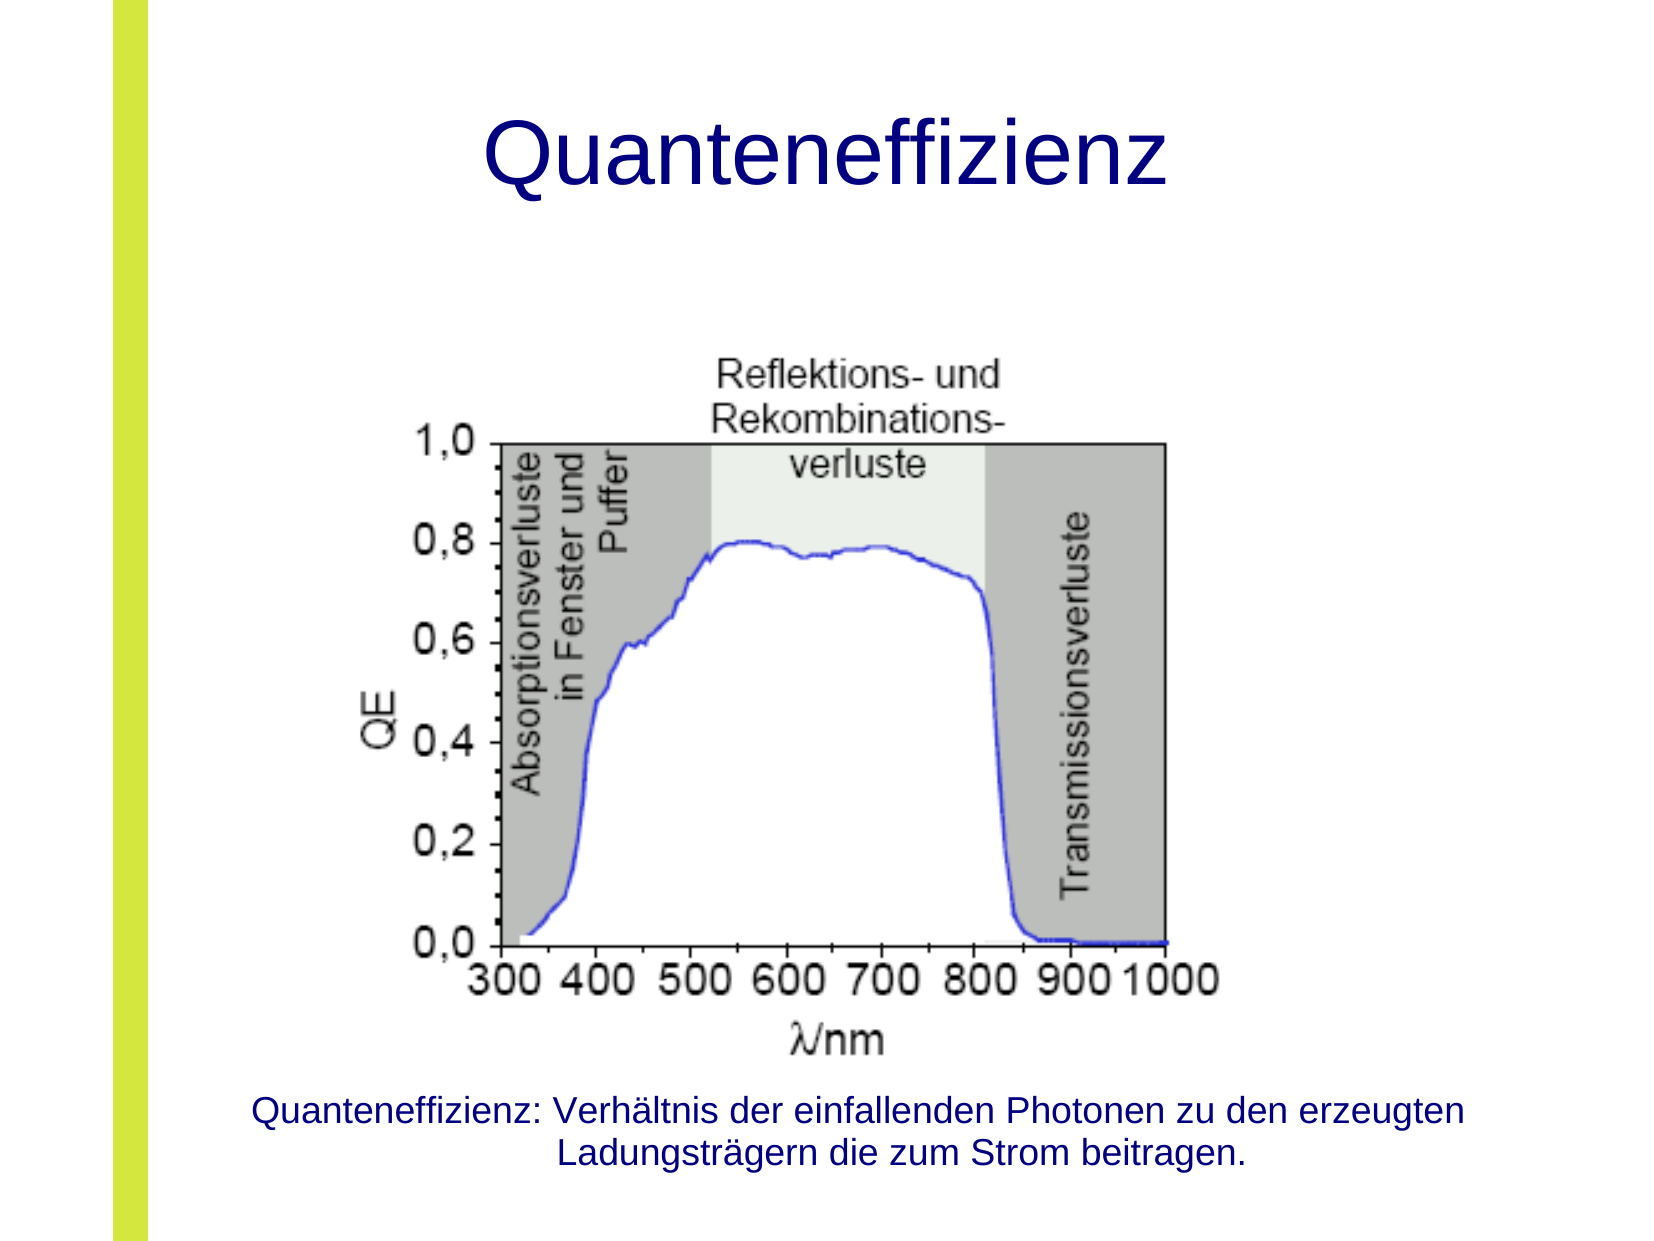

# Quanteneffizienz
Quanteneffizienz: Verhältnis der einfallenden Photonen zu den erzeugten 	 		 Ladungsträgern die zum Strom beitragen.